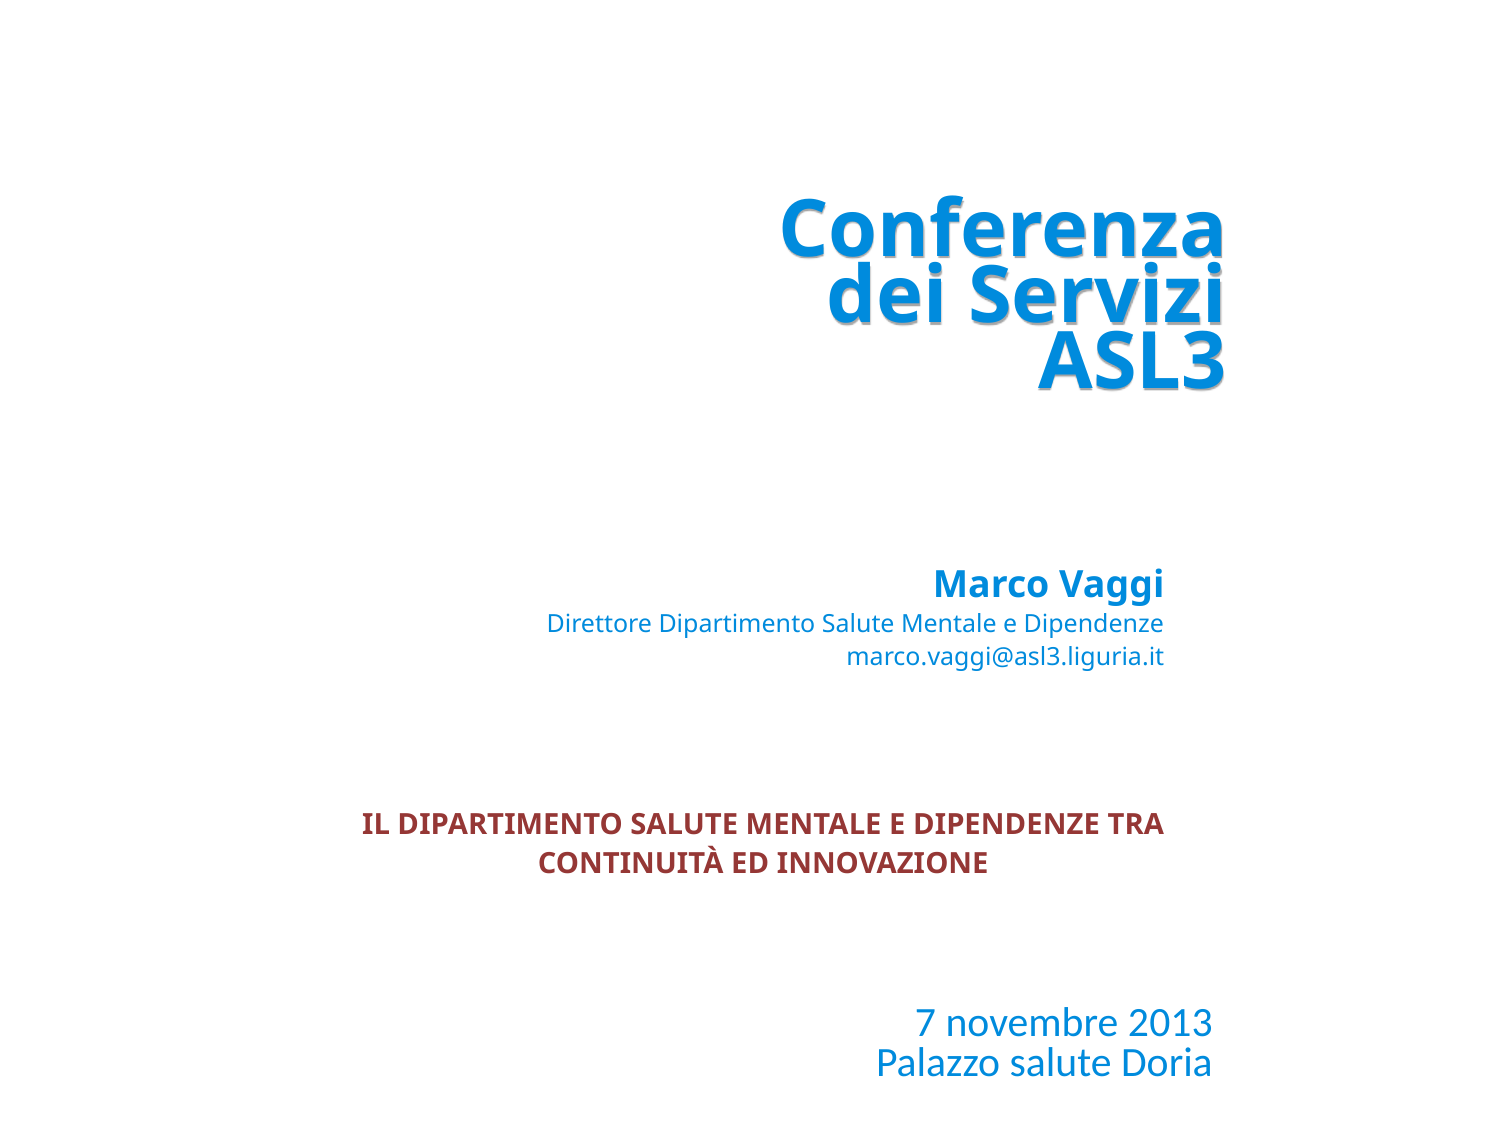

# Conferenza dei Servizi ASL3
Marco Vaggi
Direttore Dipartimento Salute Mentale e Dipendenze
marco.vaggi@asl3.liguria.it
IL DIPARTIMENTO SALUTE MENTALE E DIPENDENZE TRA CONTINUITÀ ED INNOVAZIONE
7 novembre 2013
Palazzo salute Doria